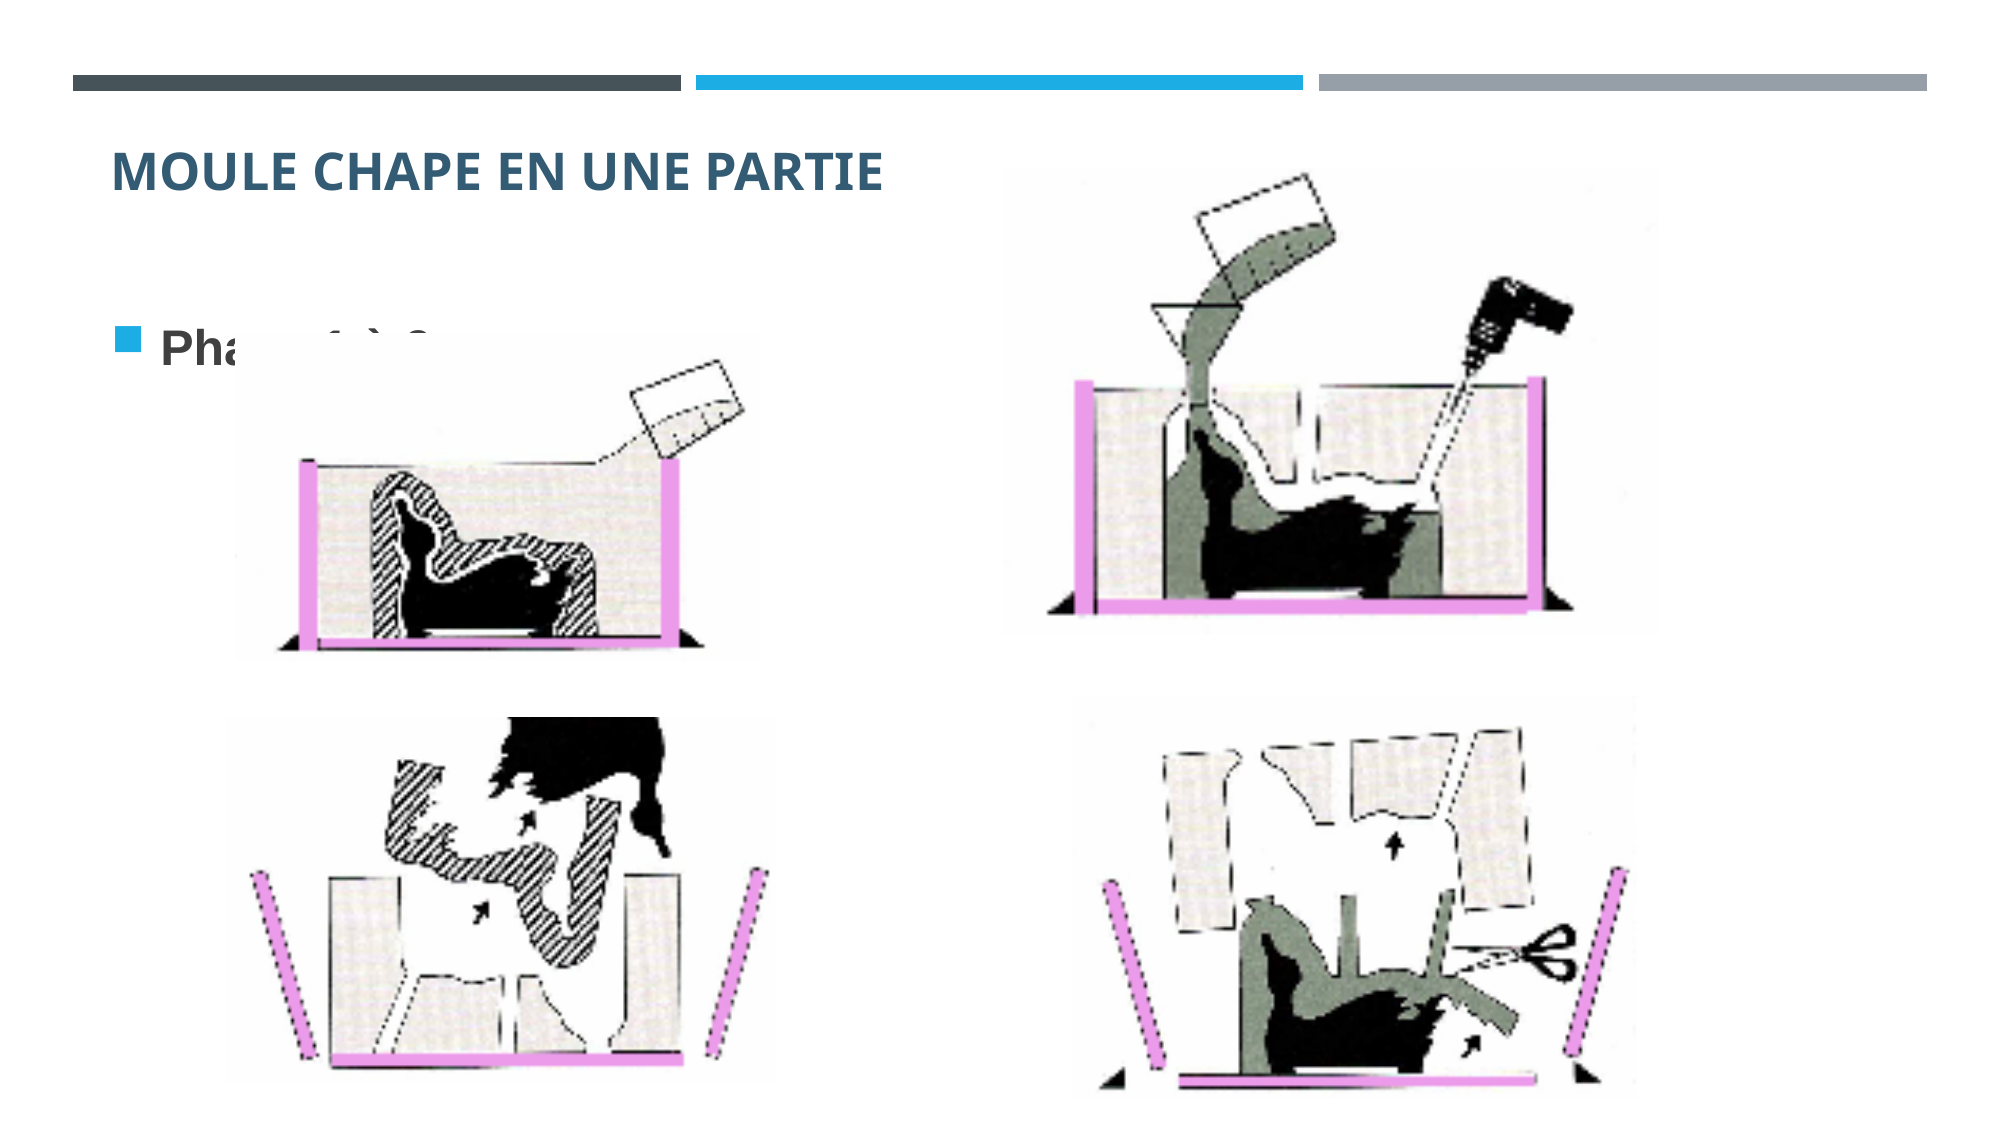

# Moule CHAPE en une partie
Phase 1 à 9